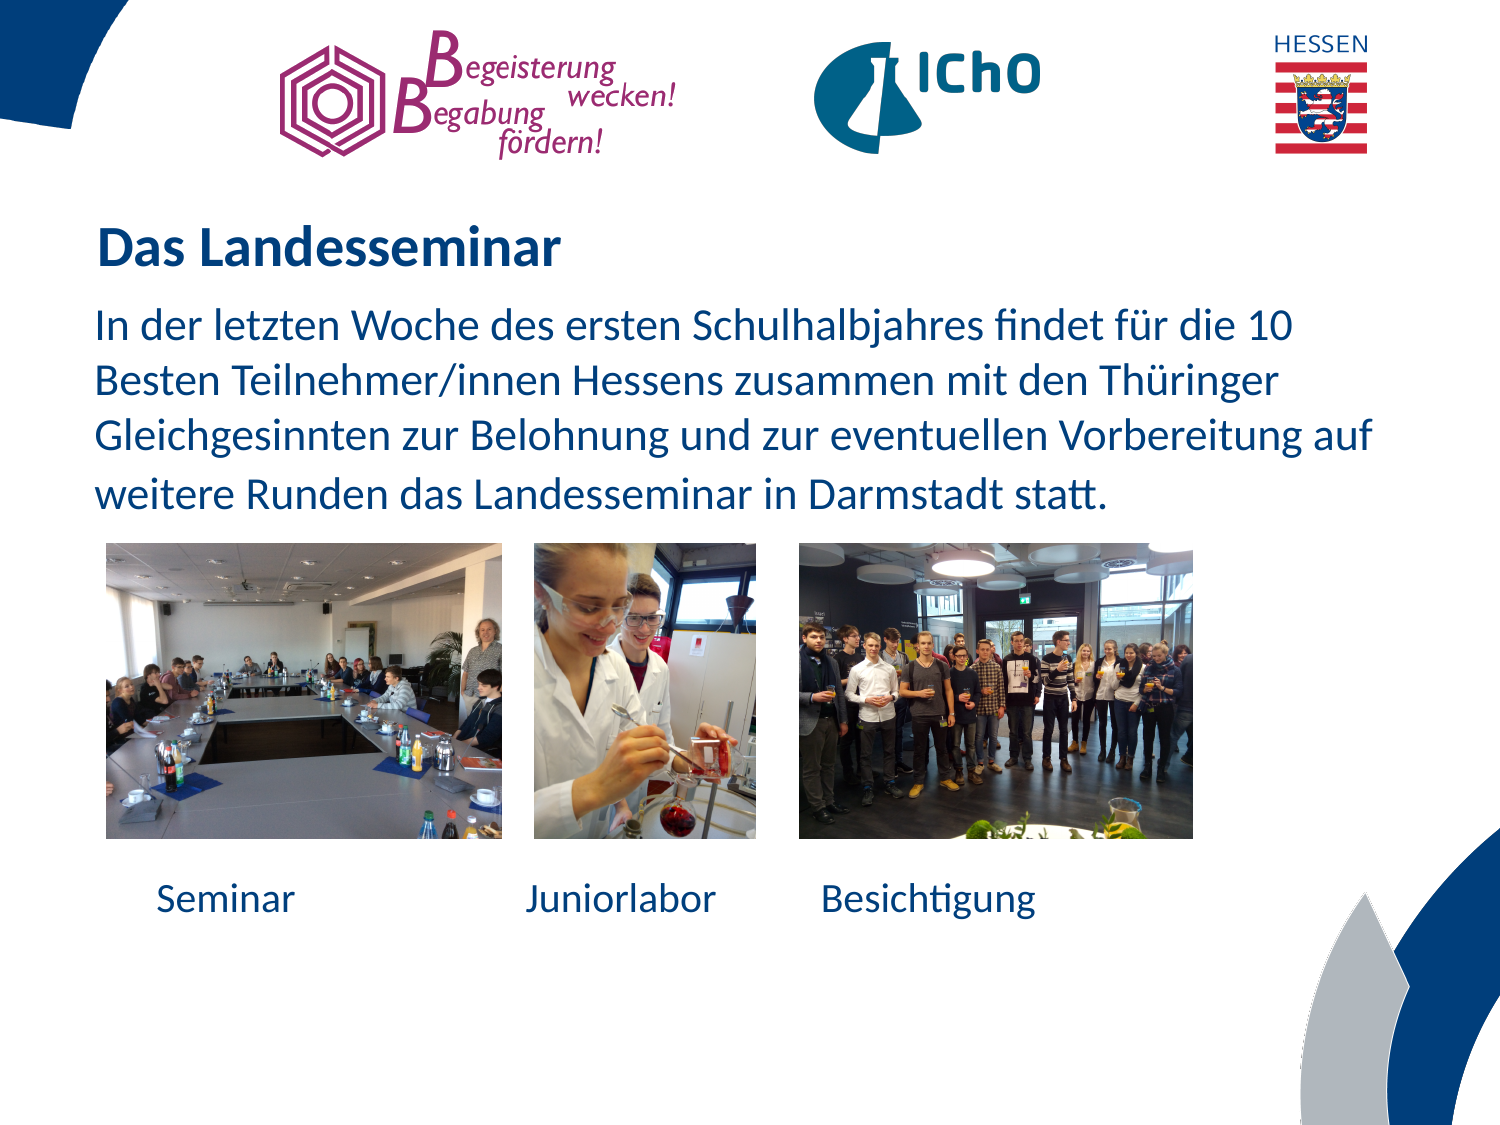

Das Landesseminar
In der letzten Woche des ersten Schulhalbjahres findet für die 10 Besten Teilnehmer/innen Hessens zusammen mit den Thüringer Gleichgesinnten zur Belohnung und zur eventuellen Vorbereitung auf weitere Runden das Landesseminar in Darmstadt statt.
Seminar				Juniorlabor		Besichtigung